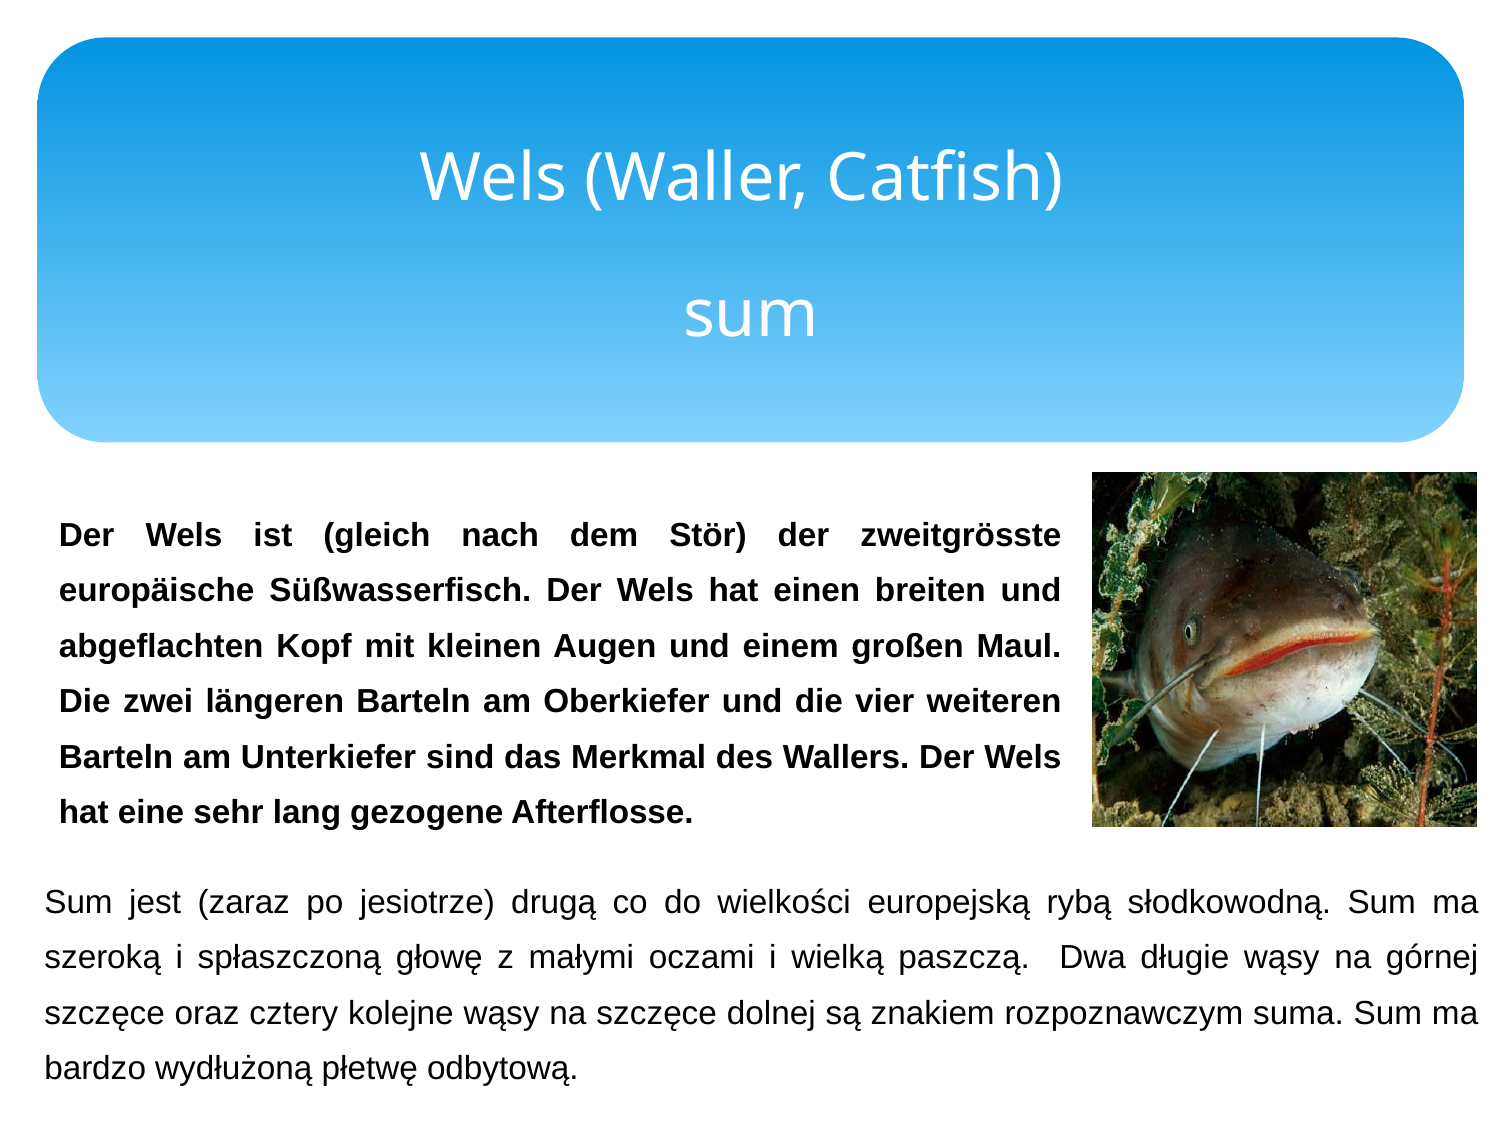

# Wels (Waller, Catfish) sum
Der Wels ist (gleich nach dem Stör) der zweitgrösste europäische Süßwasserfisch. Der Wels hat einen breiten und abgeflachten Kopf mit kleinen Augen und einem großen Maul. Die zwei längeren Barteln am Oberkiefer und die vier weiteren Barteln am Unterkiefer sind das Merkmal des Wallers. Der Wels hat eine sehr lang gezogene Afterflosse.
Sum jest (zaraz po jesiotrze) drugą co do wielkości europejską rybą słodkowodną. Sum ma szeroką i spłaszczoną głowę z małymi oczami i wielką paszczą. Dwa długie wąsy na górnej szczęce oraz cztery kolejne wąsy na szczęce dolnej są znakiem rozpoznawczym suma. Sum ma bardzo wydłużoną płetwę odbytową.